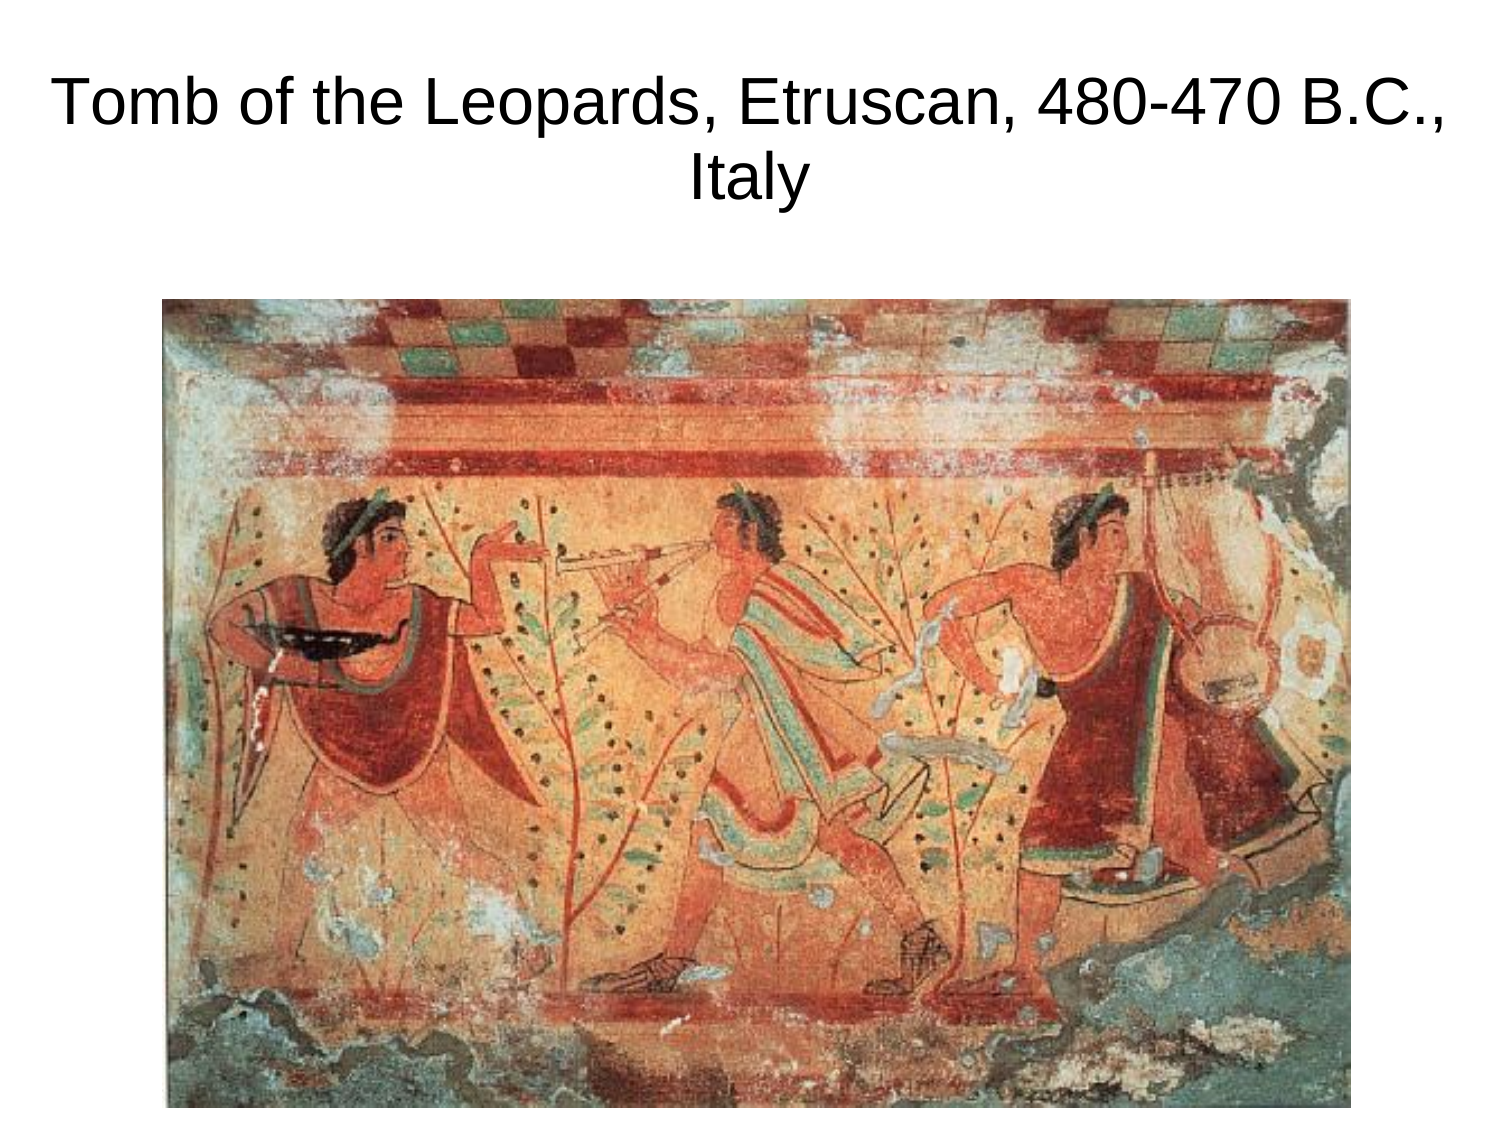

# Tomb of the Leopards, Etruscan, 480-470 B.C., Italy